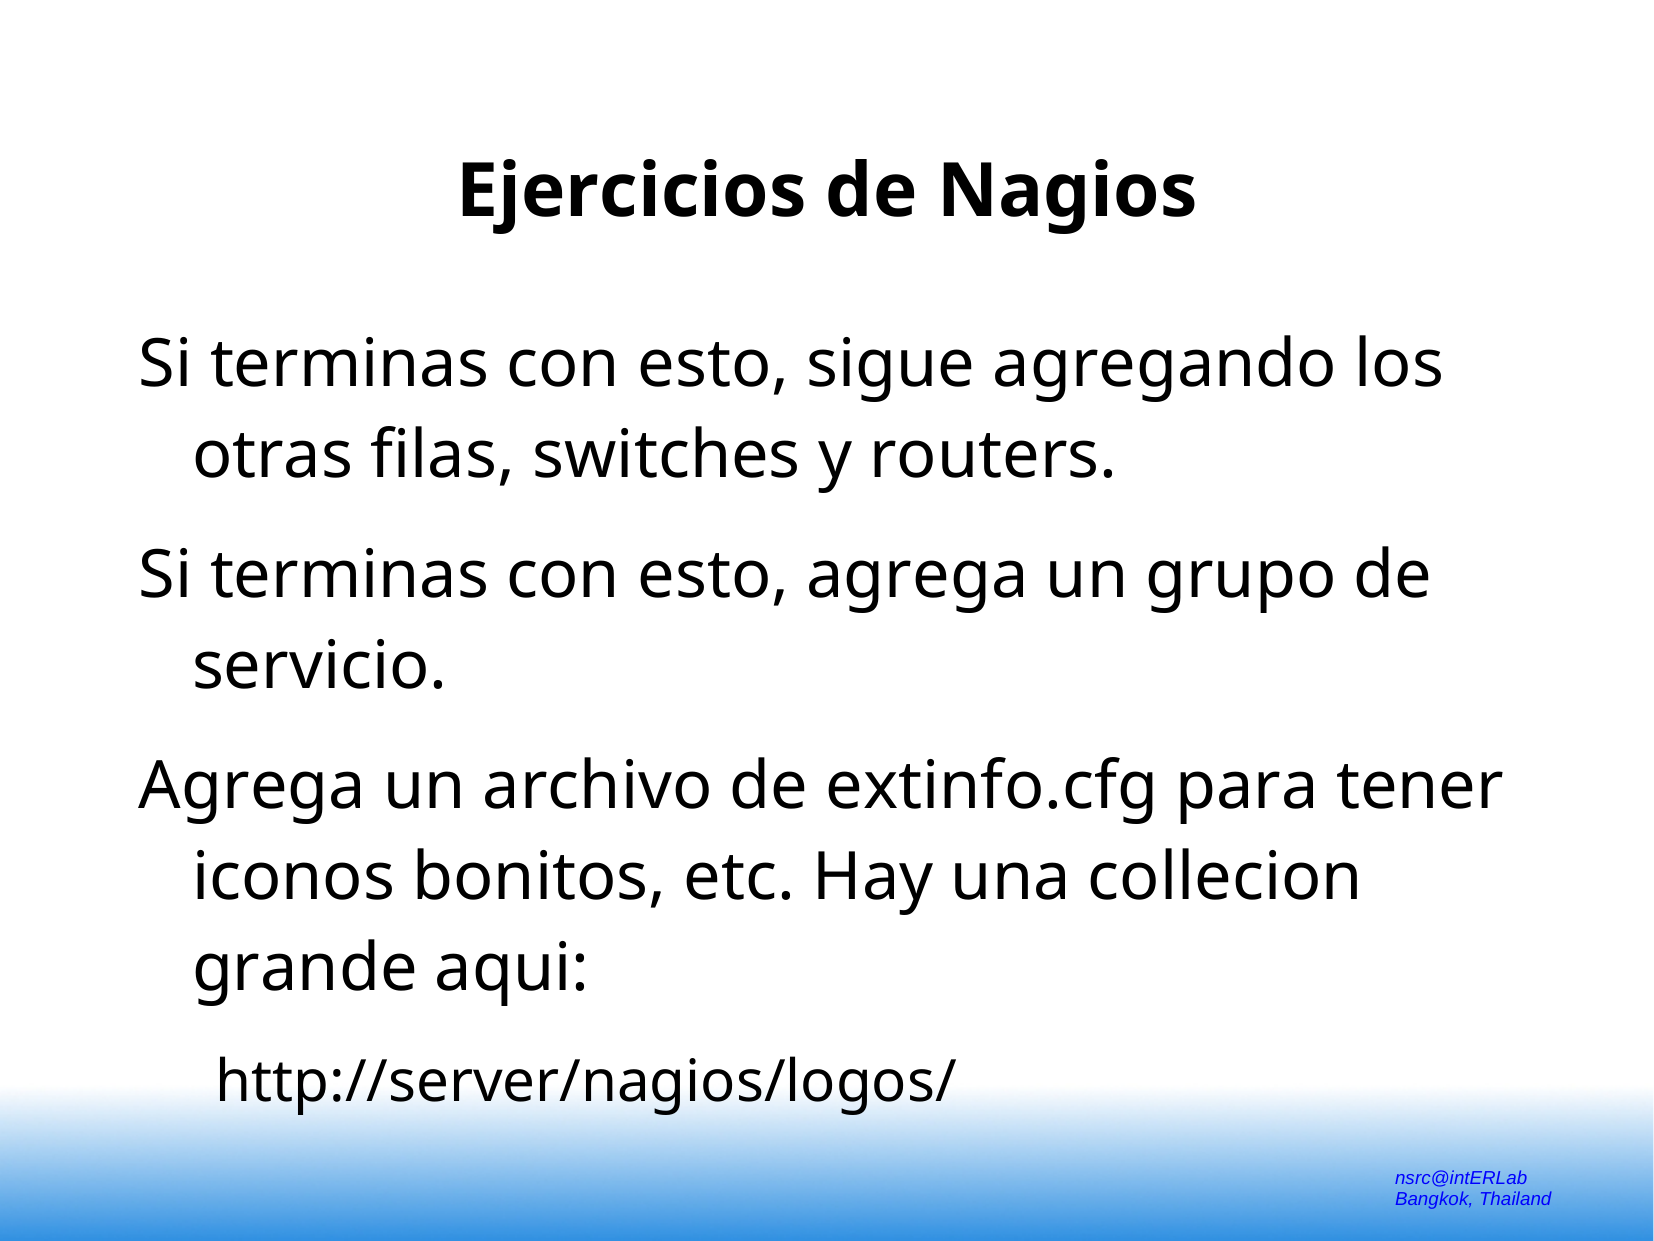

# Ejercicios de Nagios
Si terminas con esto, sigue agregando los otras filas, switches y routers.
Si terminas con esto, agrega un grupo de servicio.
Agrega un archivo de extinfo.cfg para tener iconos bonitos, etc. Hay una collecion grande aqui:
http://server/nagios/logos/